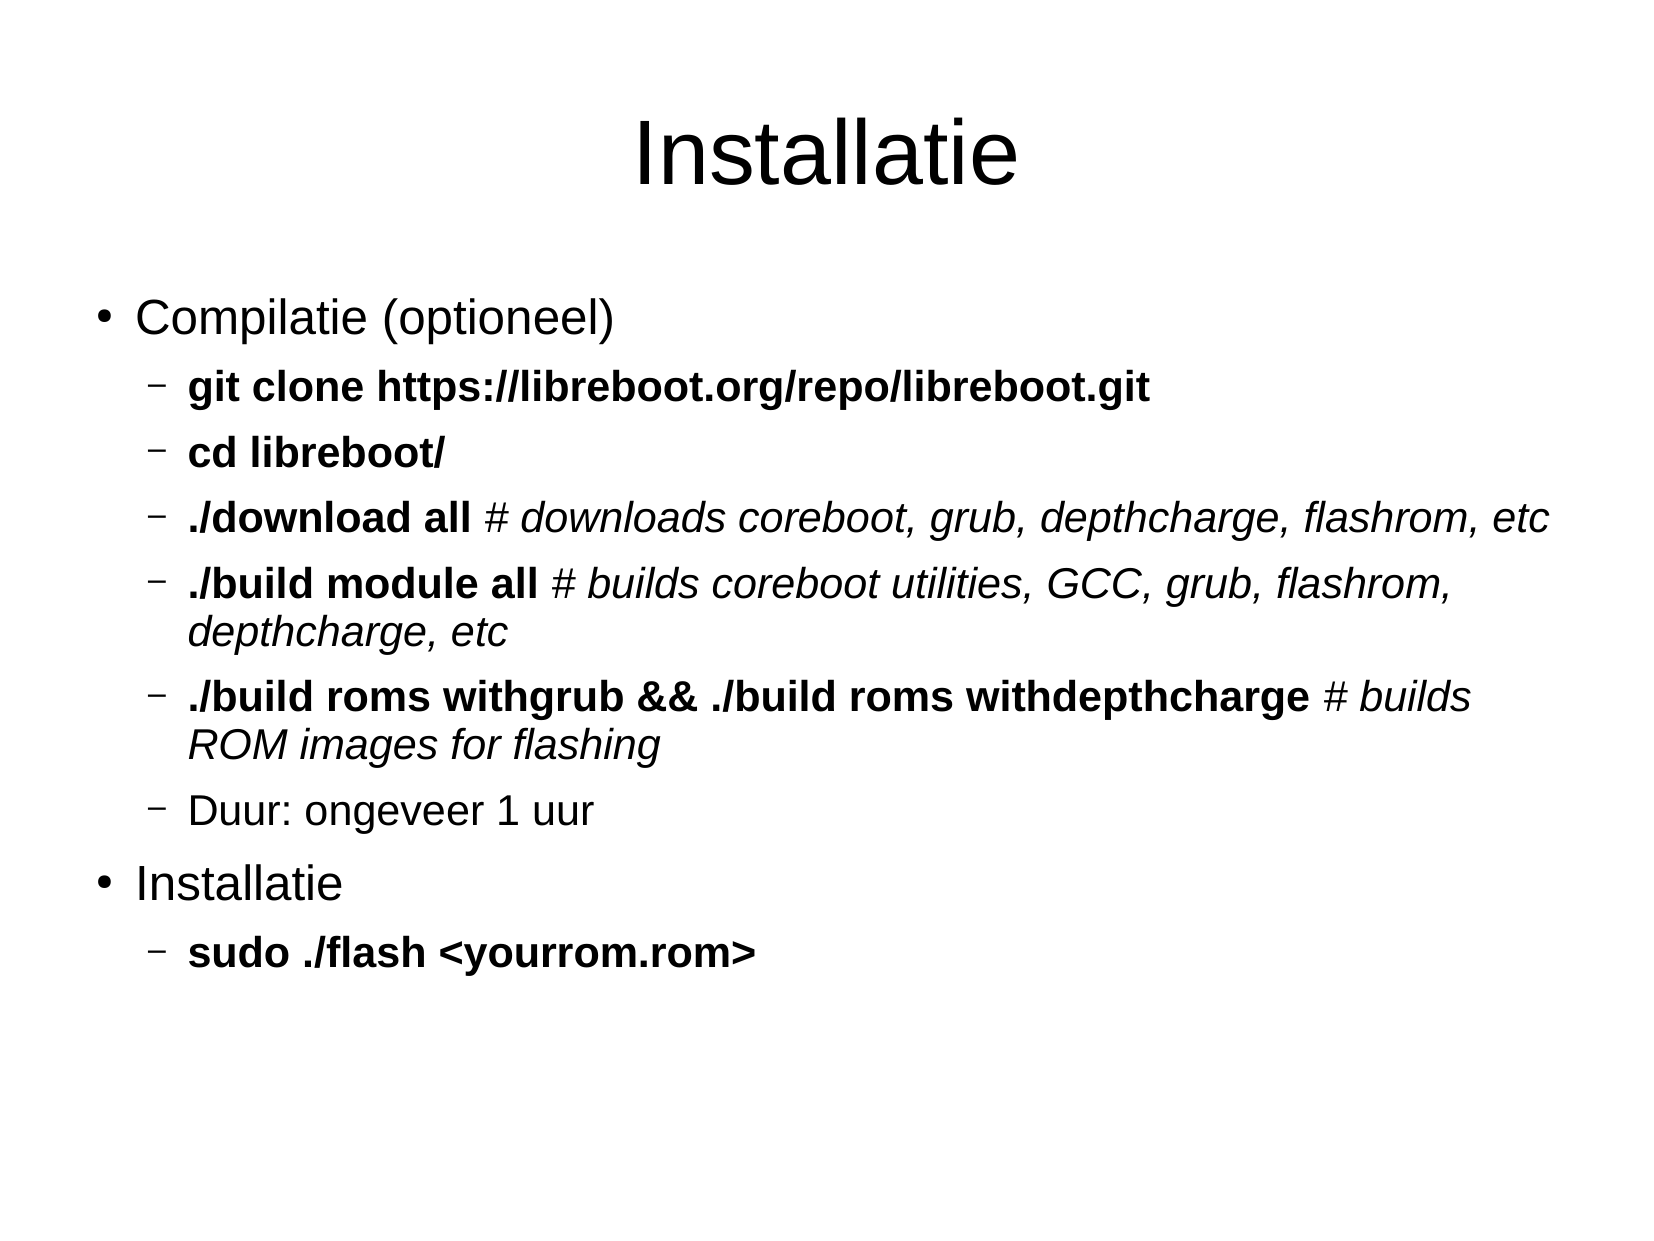

# Installatie
Compilatie (optioneel)
git clone https://libreboot.org/repo/libreboot.git
cd libreboot/
./download all # downloads coreboot, grub, depthcharge, flashrom, etc
./build module all # builds coreboot utilities, GCC, grub, flashrom, depthcharge, etc
./build roms withgrub && ./build roms withdepthcharge # builds ROM images for flashing
Duur: ongeveer 1 uur
Installatie
sudo ./flash <yourrom.rom>